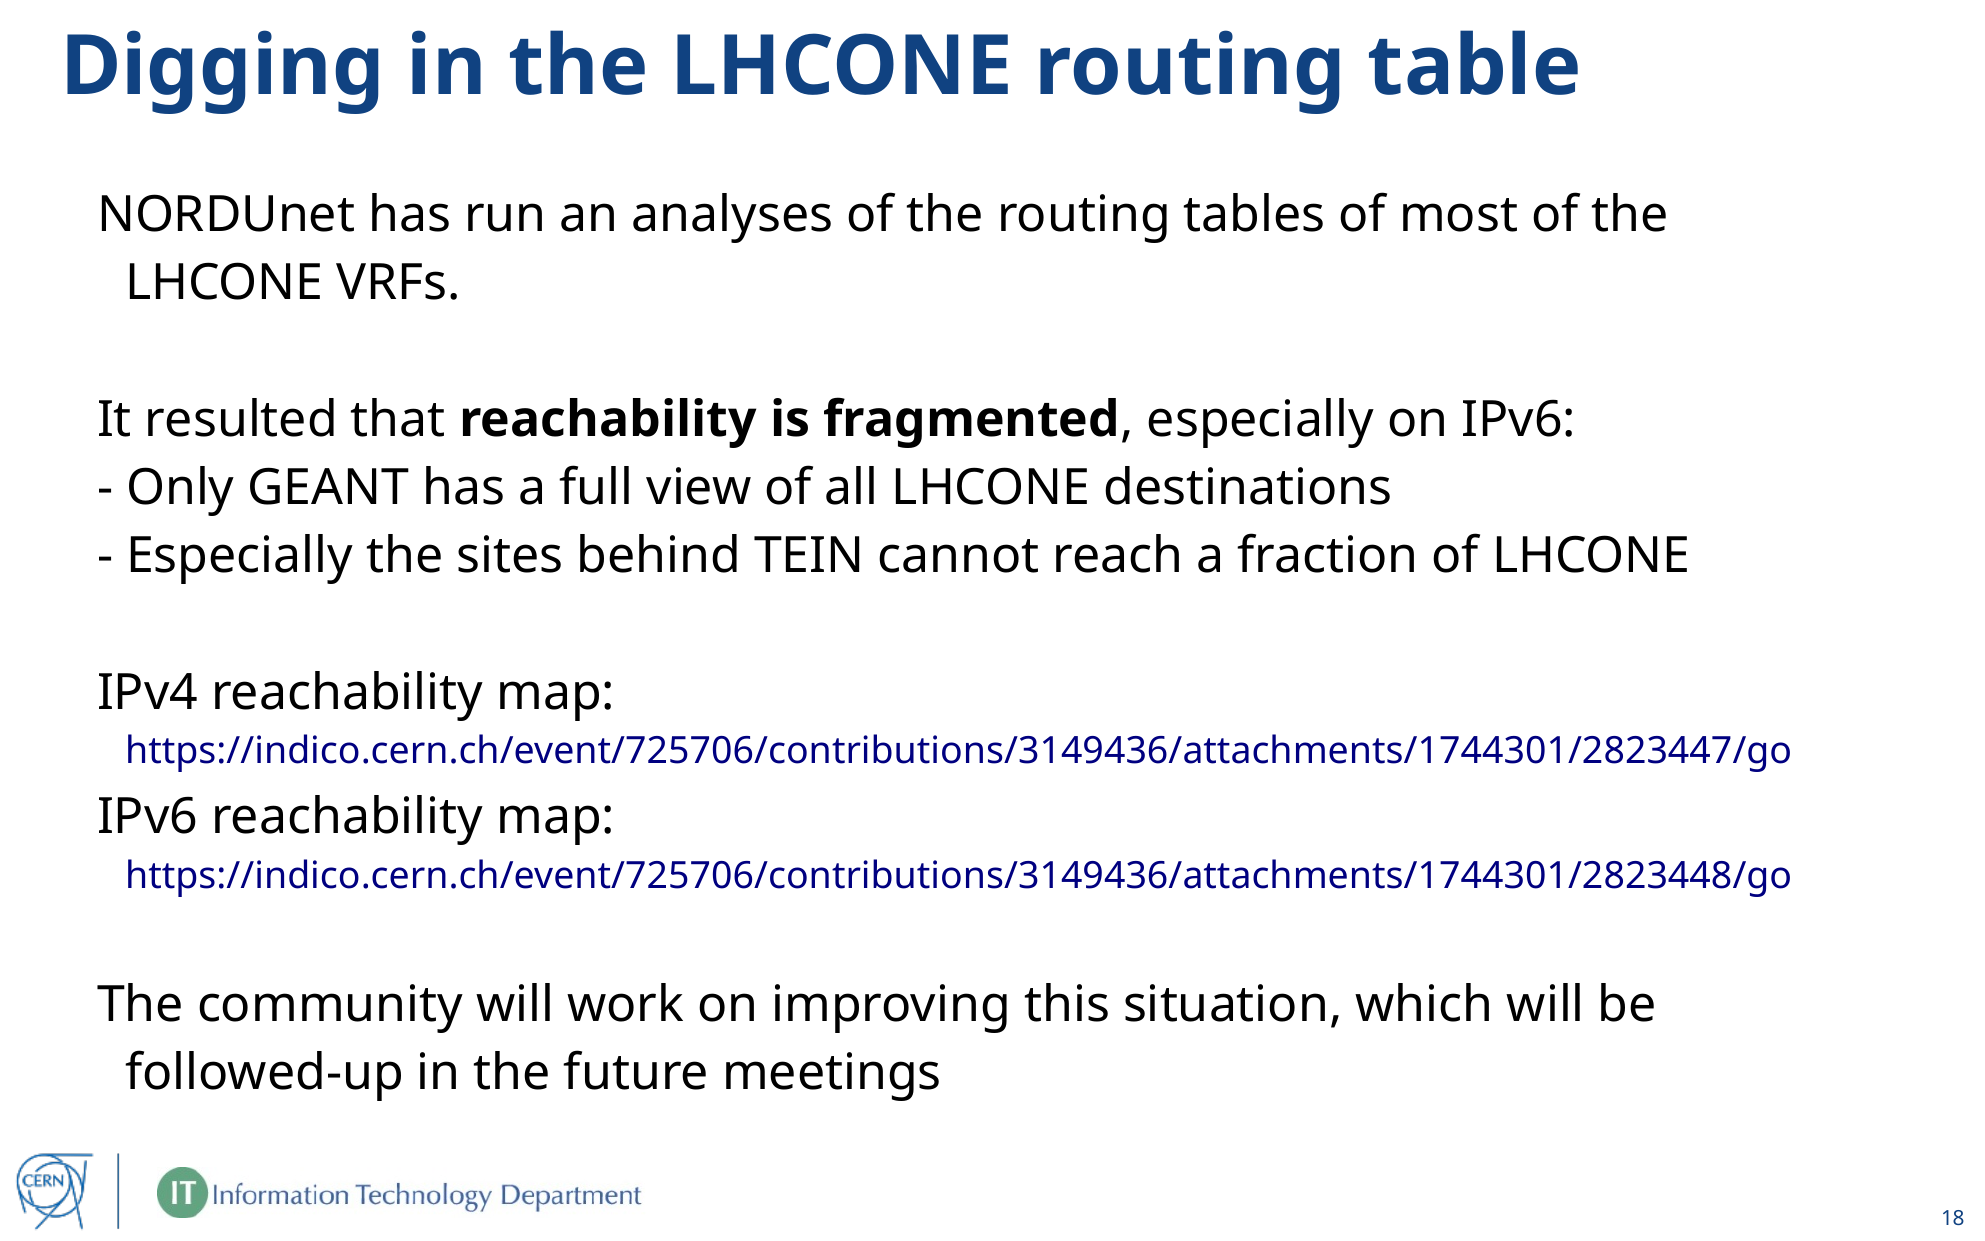

# Digging in the LHCONE routing table
NORDUnet has run an analyses of the routing tables of most of the LHCONE VRFs.
It resulted that reachability is fragmented, especially on IPv6:
- Only GEANT has a full view of all LHCONE destinations
- Especially the sites behind TEIN cannot reach a fraction of LHCONE
IPv4 reachability map: https://indico.cern.ch/event/725706/contributions/3149436/attachments/1744301/2823447/go
IPv6 reachability map: https://indico.cern.ch/event/725706/contributions/3149436/attachments/1744301/2823448/go
The community will work on improving this situation, which will be followed-up in the future meetings